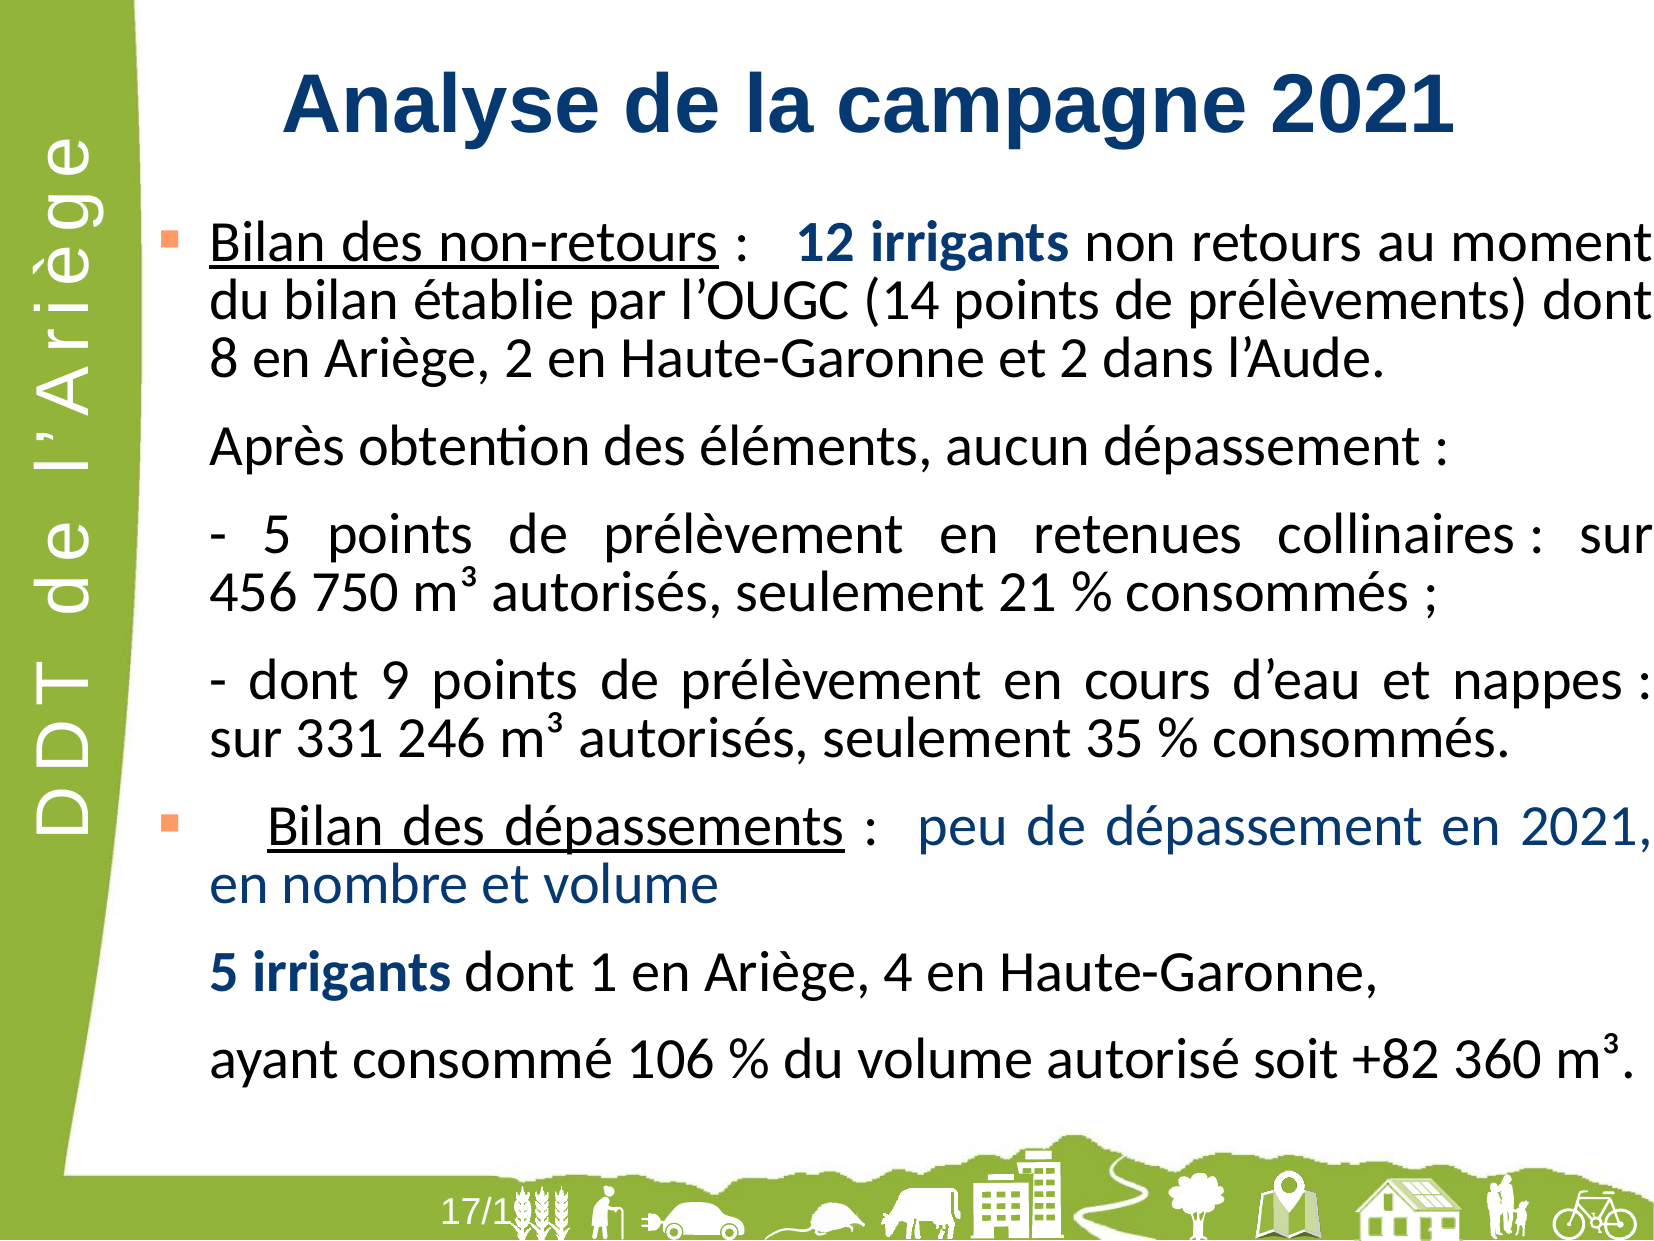

# Analyse de la campagne 2021
Bilan des non-retours : 12 irrigants non retours au moment du bilan établie par l’OUGC (14 points de prélèvements) dont 8 en Ariège, 2 en Haute-Garonne et 2 dans l’Aude.
Après obtention des éléments, aucun dépassement :
- 5 points de prélèvement en retenues collinaires : sur 456 750 m³ autorisés, seulement 21 % consommés ;
- dont 9 points de prélèvement en cours d’eau et nappes : sur 331 246 m³ autorisés, seulement 35 % consommés.
 Bilan des dépassements : peu de dépassement en 2021, en nombre et volume
5 irrigants dont 1 en Ariège, 4 en Haute-Garonne,
ayant consommé 106 % du volume autorisé soit +82 360 m³.